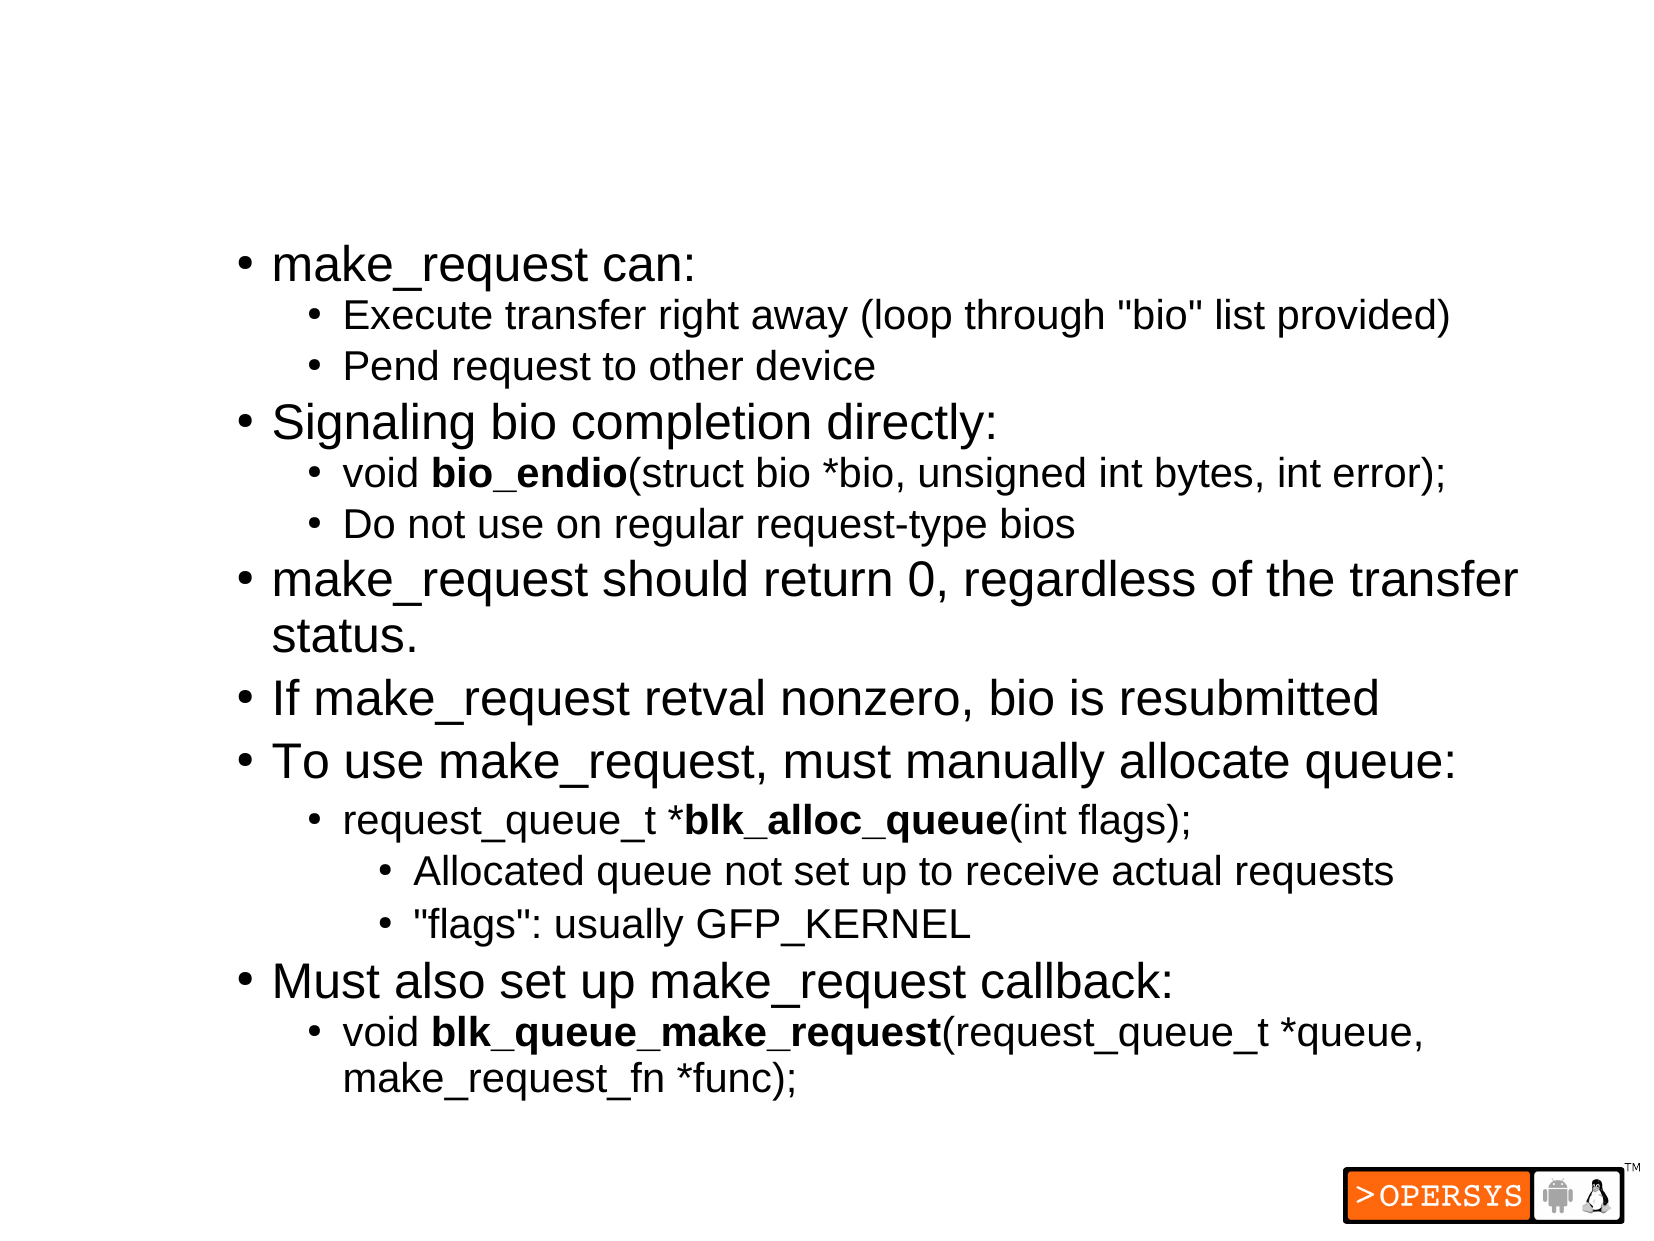

# make_request can:
Execute transfer right away (loop through "bio" list provided)
Pend request to other device
Signaling bio completion directly:
void bio_endio(struct bio *bio, unsigned int bytes, int error);
Do not use on regular request-type bios
make_request should return 0, regardless of the transfer status.
If make_request retval nonzero, bio is resubmitted
To use make_request, must manually allocate queue:
request_queue_t *blk_alloc_queue(int flags);
Allocated queue not set up to receive actual requests
"flags": usually GFP_KERNEL
Must also set up make_request callback:
void blk_queue_make_request(request_queue_t *queue, make_request_fn *func);